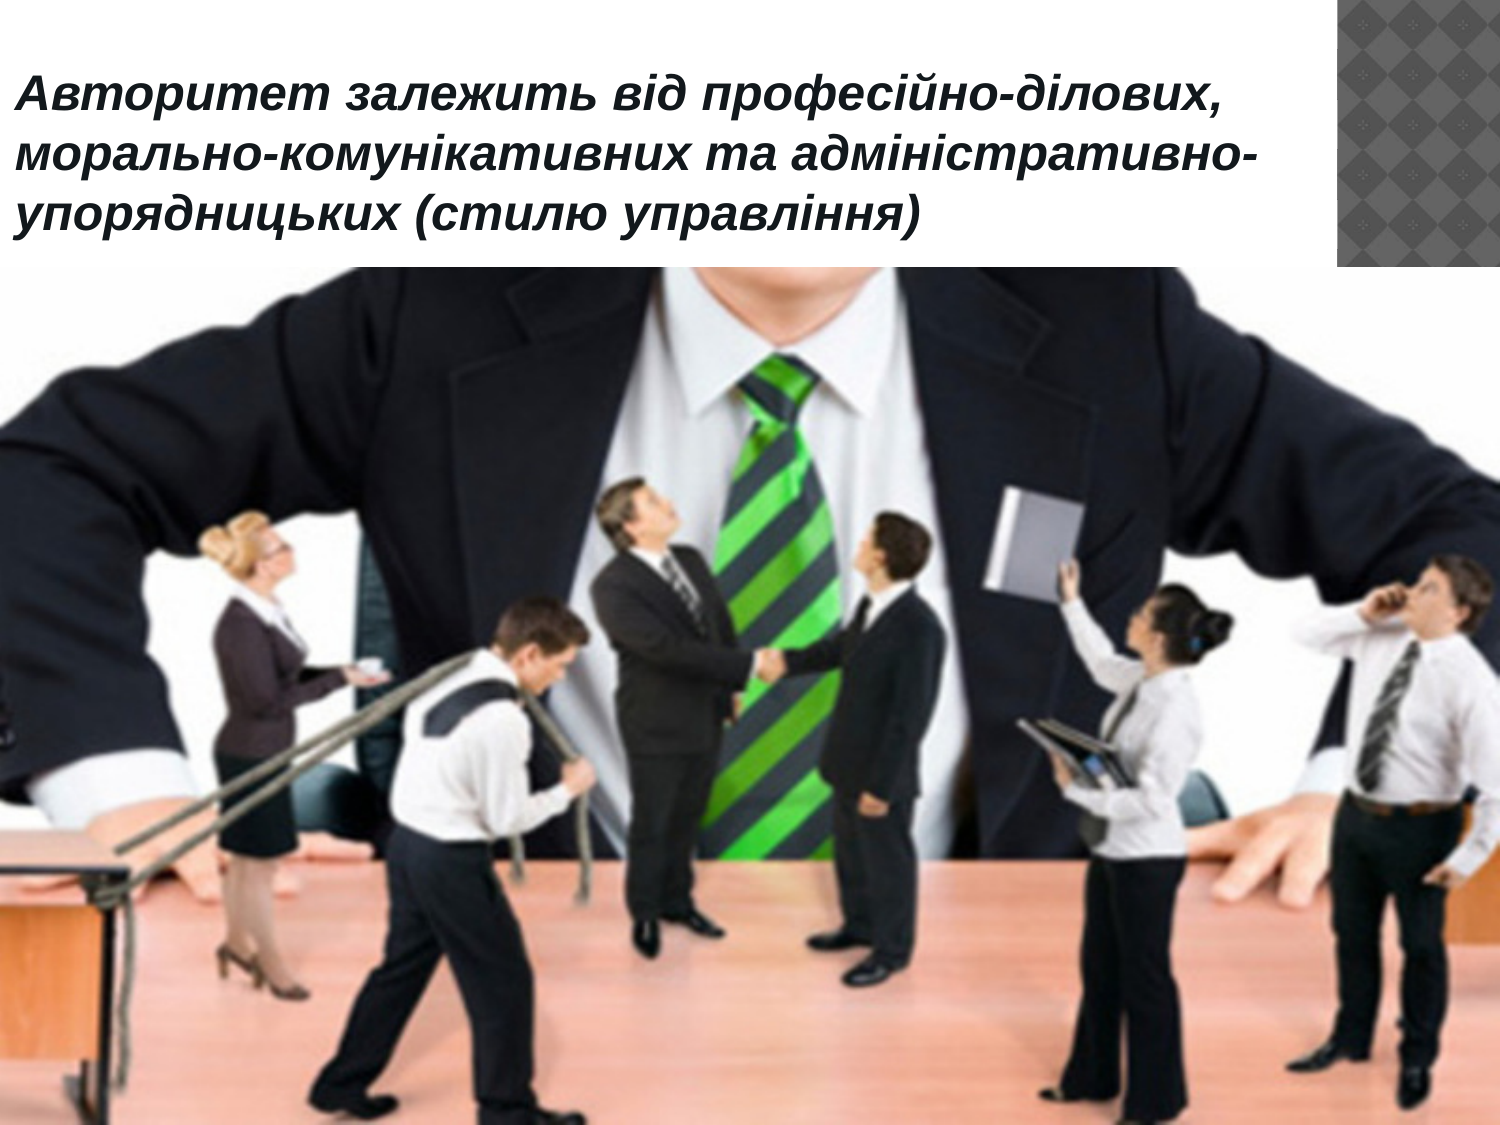

# Авторитет залежить від професійно-ділових, морально-комунікативних та адміністративно-упорядницьких (стилю управлін­ня) особливостей.